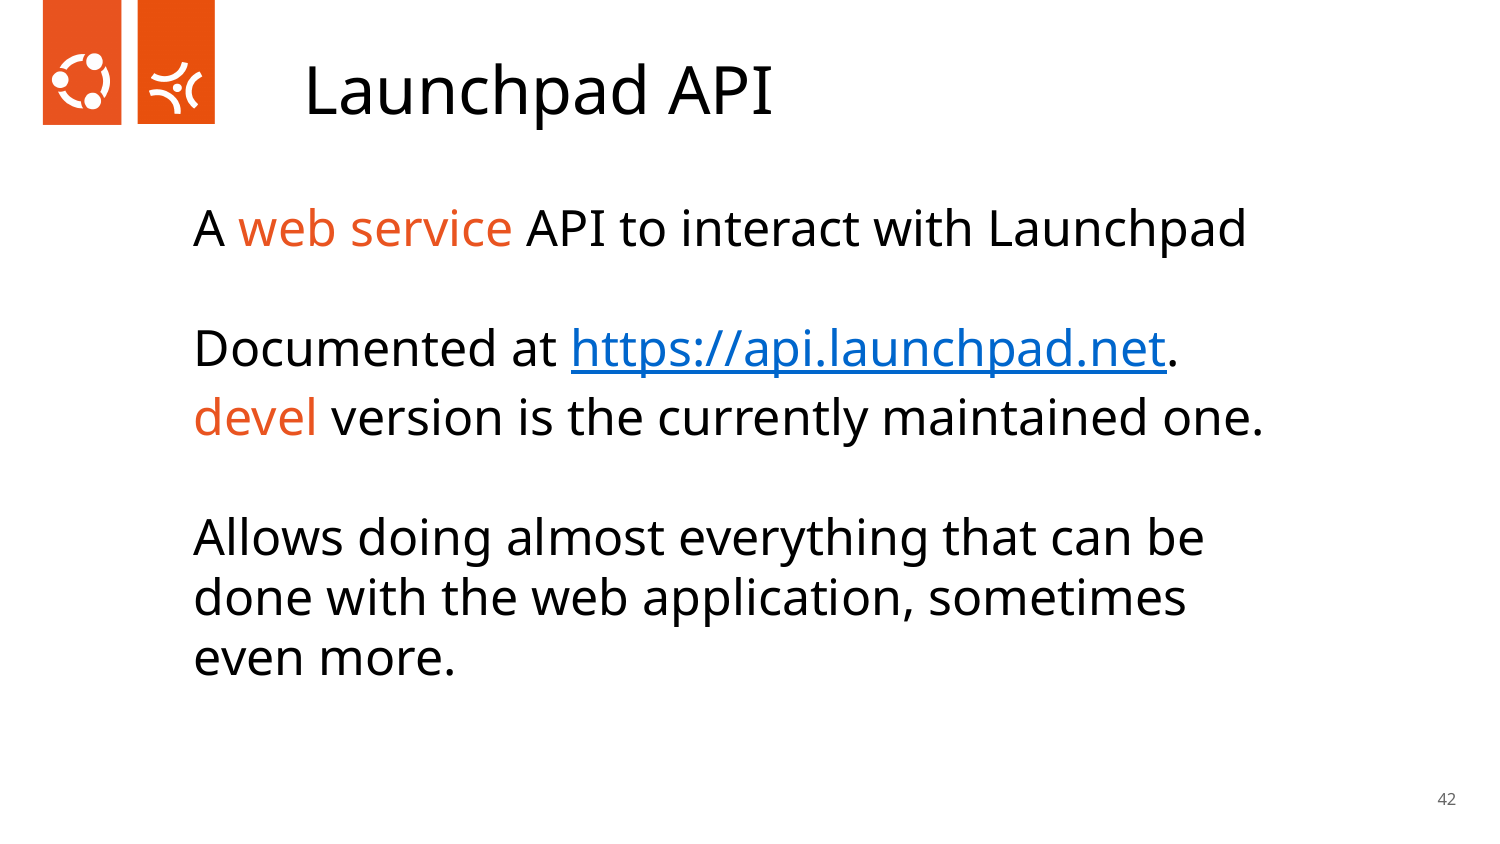

Launchpad API
A web service API to interact with Launchpad
Documented at https://api.launchpad.net. devel version is the currently maintained one.
Allows doing almost everything that can be done with the web application, sometimes even more.